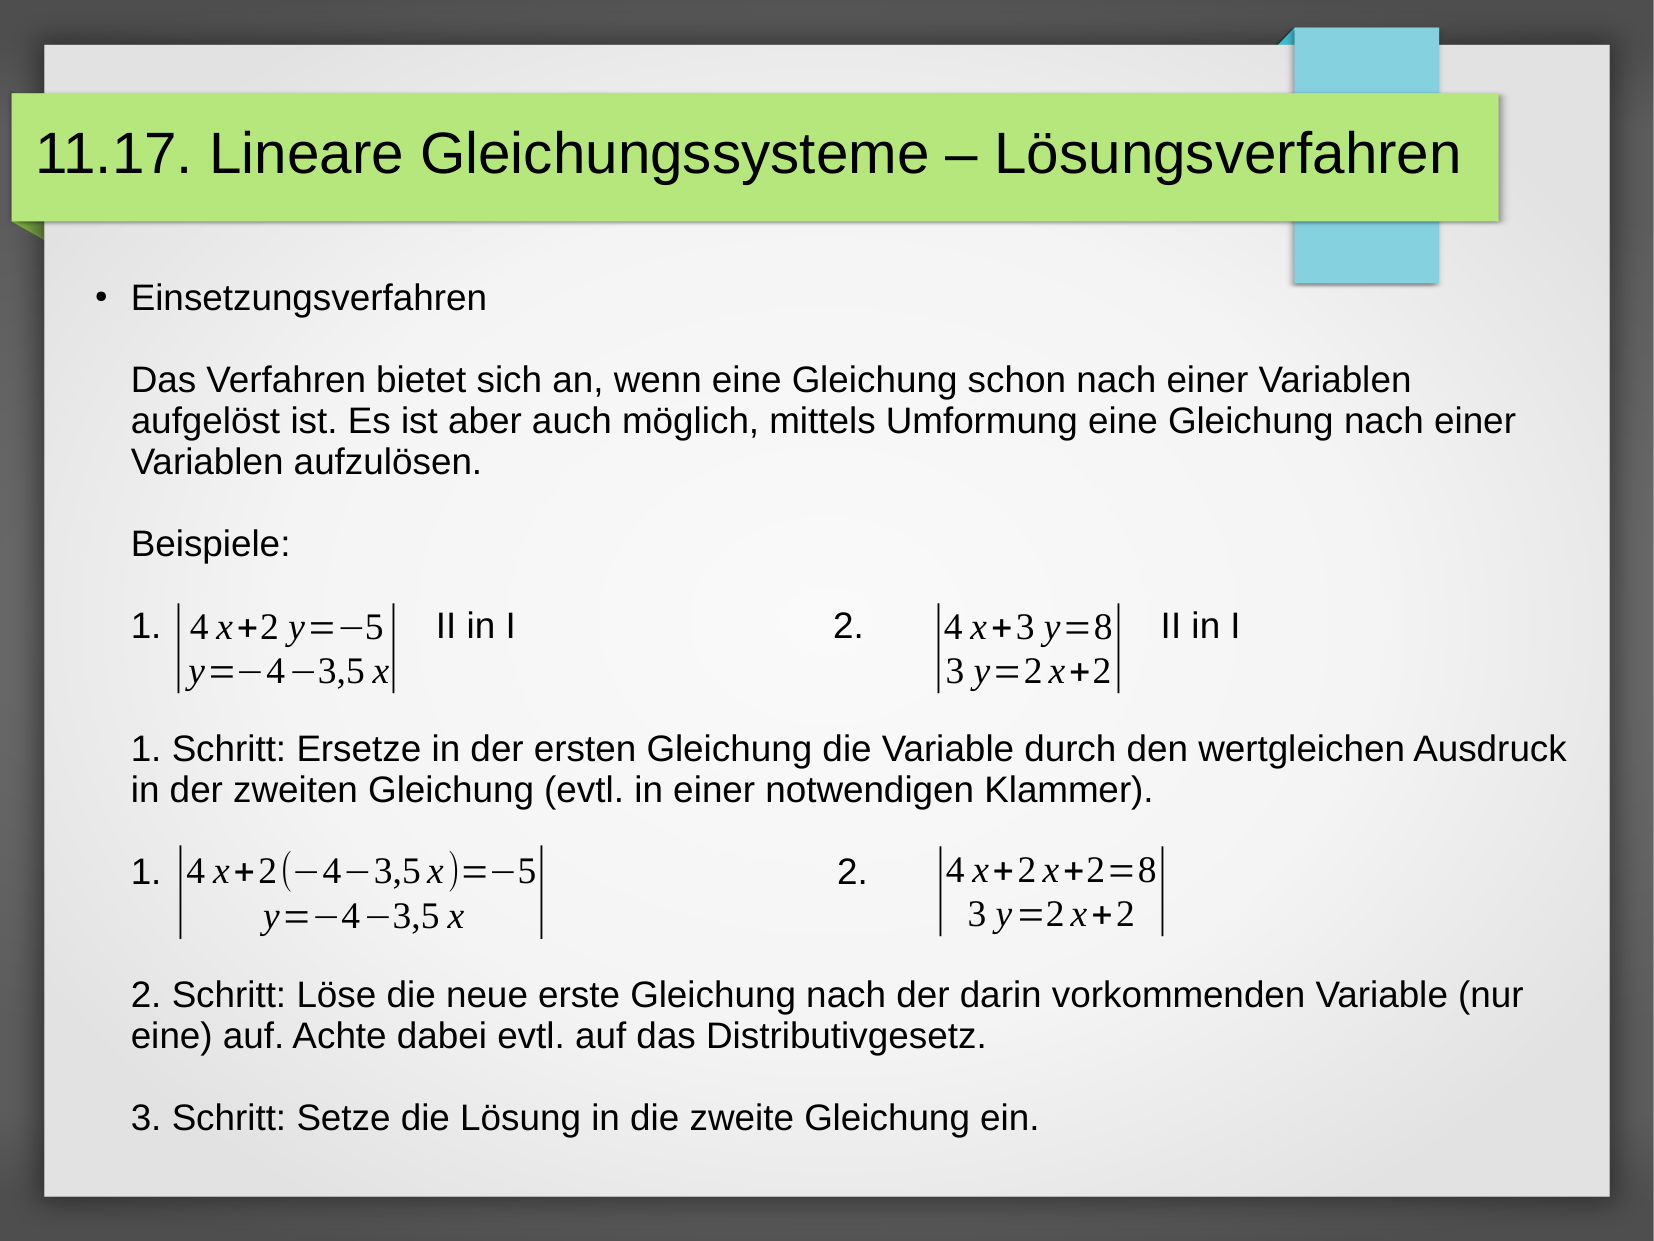

11.17. Lineare Gleichungssysteme – Lösungsverfahren
# Einsetzungsverfahren Das Verfahren bietet sich an, wenn eine Gleichung schon nach einer Variablen aufgelöst ist. Es ist aber auch möglich, mittels Umformung eine Gleichung nach einer Variablen aufzulösen. Beispiele: 1.	 	 II in I 2. II in I 1. Schritt: Ersetze in der ersten Gleichung die Variable durch den wertgleichen Ausdruck in der zweiten Gleichung (evtl. in einer notwendigen Klammer). 1. 2. 2. Schritt: Löse die neue erste Gleichung nach der darin vorkommenden Variable (nur eine) auf. Achte dabei evtl. auf das Distributivgesetz. 3. Schritt: Setze die Lösung in die zweite Gleichung ein.